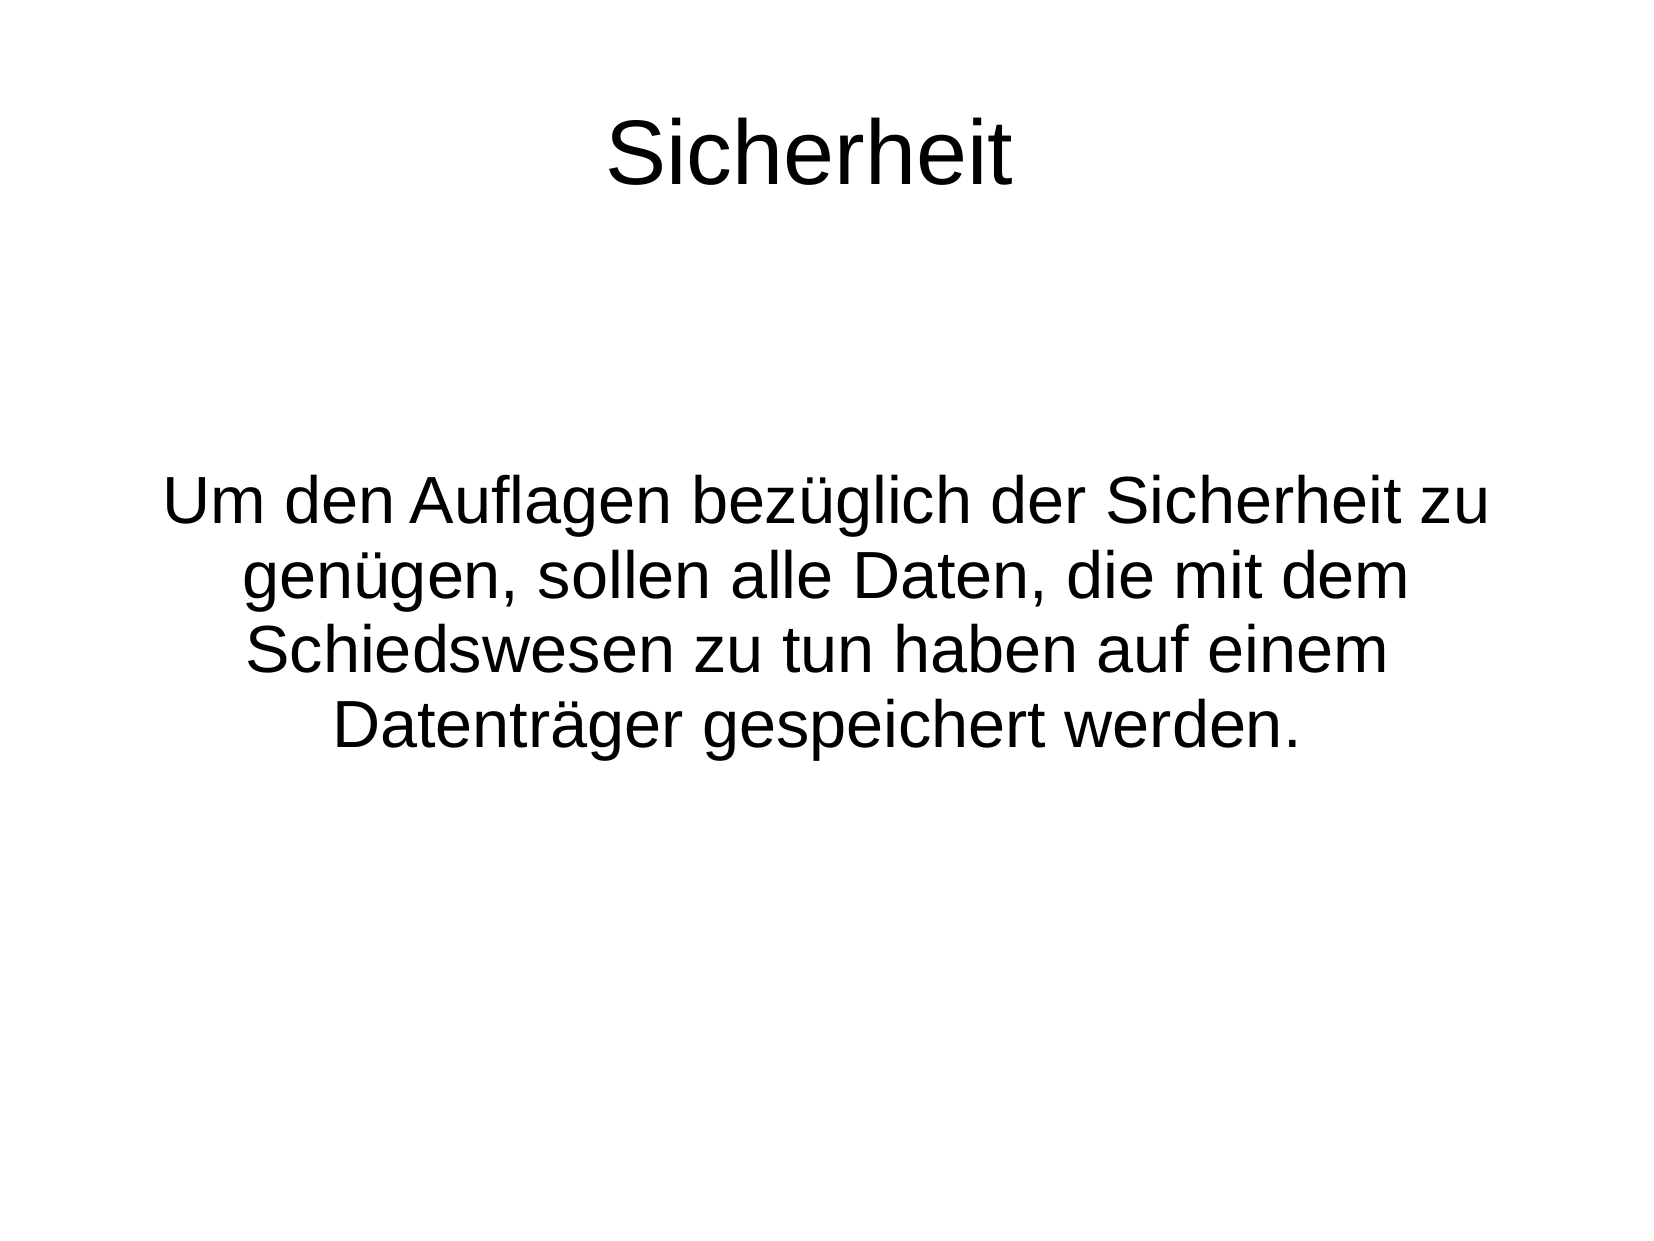

# Sicherheit
Um den Auflagen bezüglich der Sicherheit zu genügen, sollen alle Daten, die mit dem Schiedswesen zu tun haben auf einem Datenträger gespeichert werden.